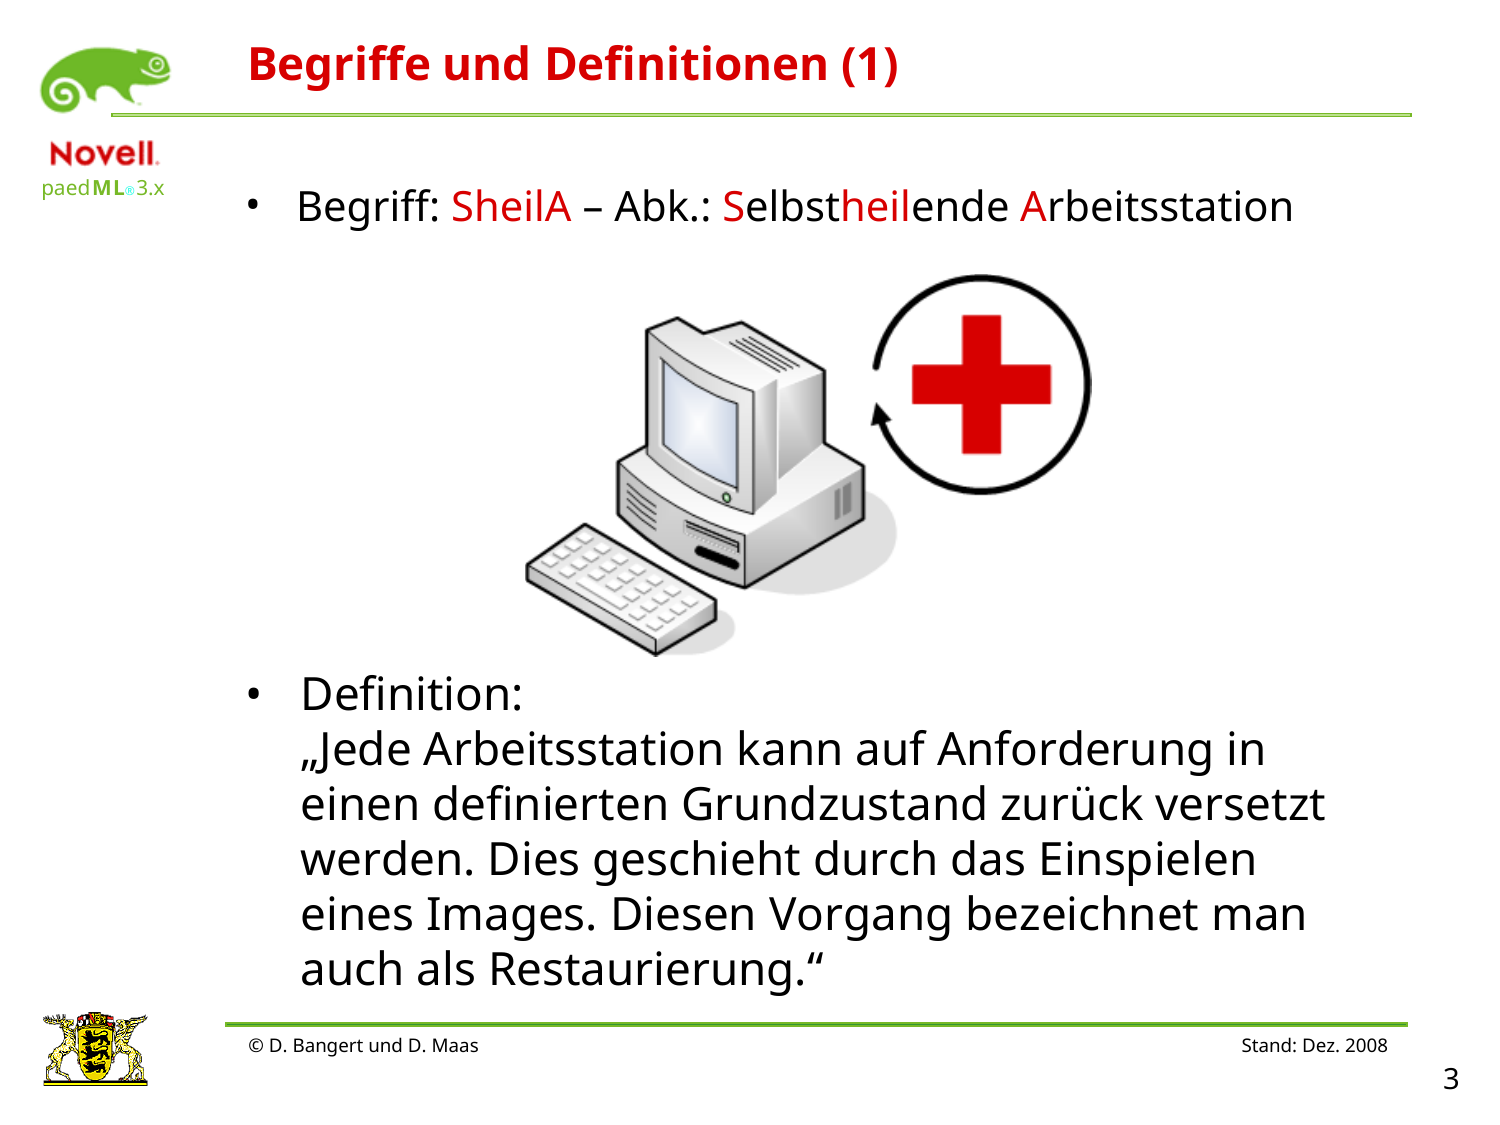

# Begriffe und Definitionen (1)‏
Begriff: SheilA – Abk.: Selbstheilende Arbeitsstation
Definition:
„Jede Arbeitsstation kann auf Anforderung in einen definierten Grundzustand zurück versetzt werden. Dies geschieht durch das Einspielen eines Images. Diesen Vorgang bezeichnet man auch als Restaurierung.“
© D. Bangert und D. Maas
Dez. 2008
3